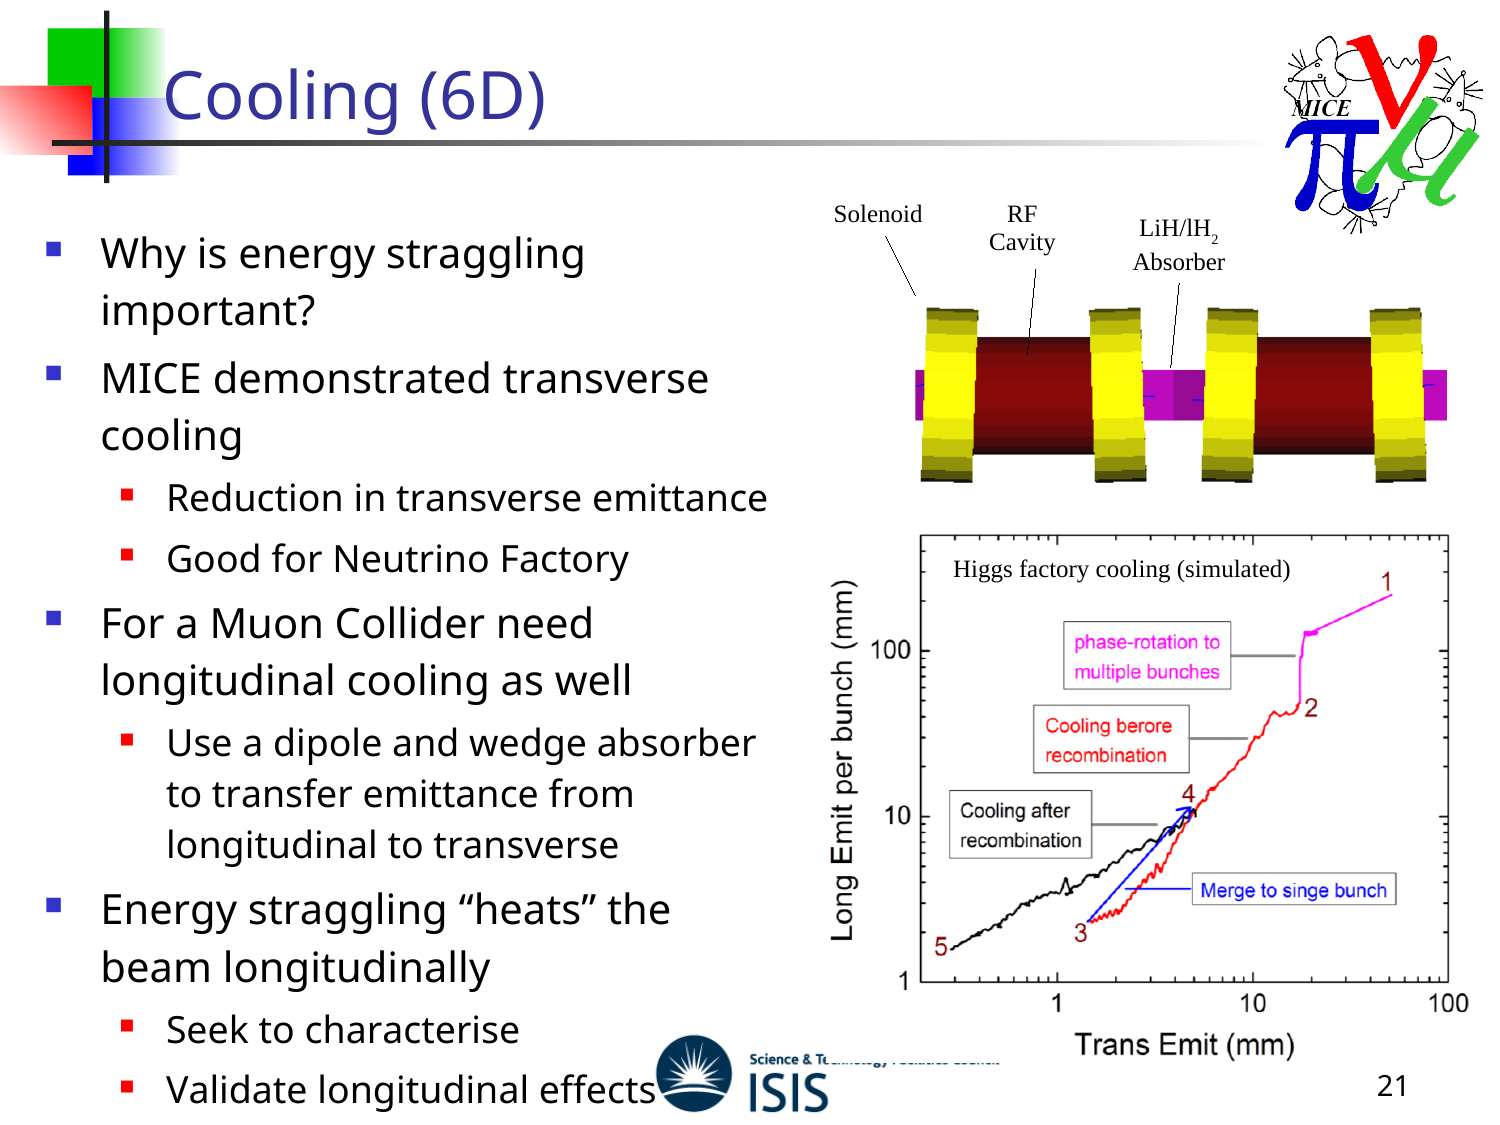

# Cooling (6D)
Solenoid
RF
Cavity
LiH/lH2
Absorber
Why is energy straggling important?
MICE demonstrated transverse cooling
Reduction in transverse emittance
Good for Neutrino Factory
For a Muon Collider need longitudinal cooling as well
Use a dipole and wedge absorber to transfer emittance from longitudinal to transverse
Energy straggling “heats” the beam longitudinally
Seek to characterise
Validate longitudinal effects
Higgs factory cooling (simulated)
21